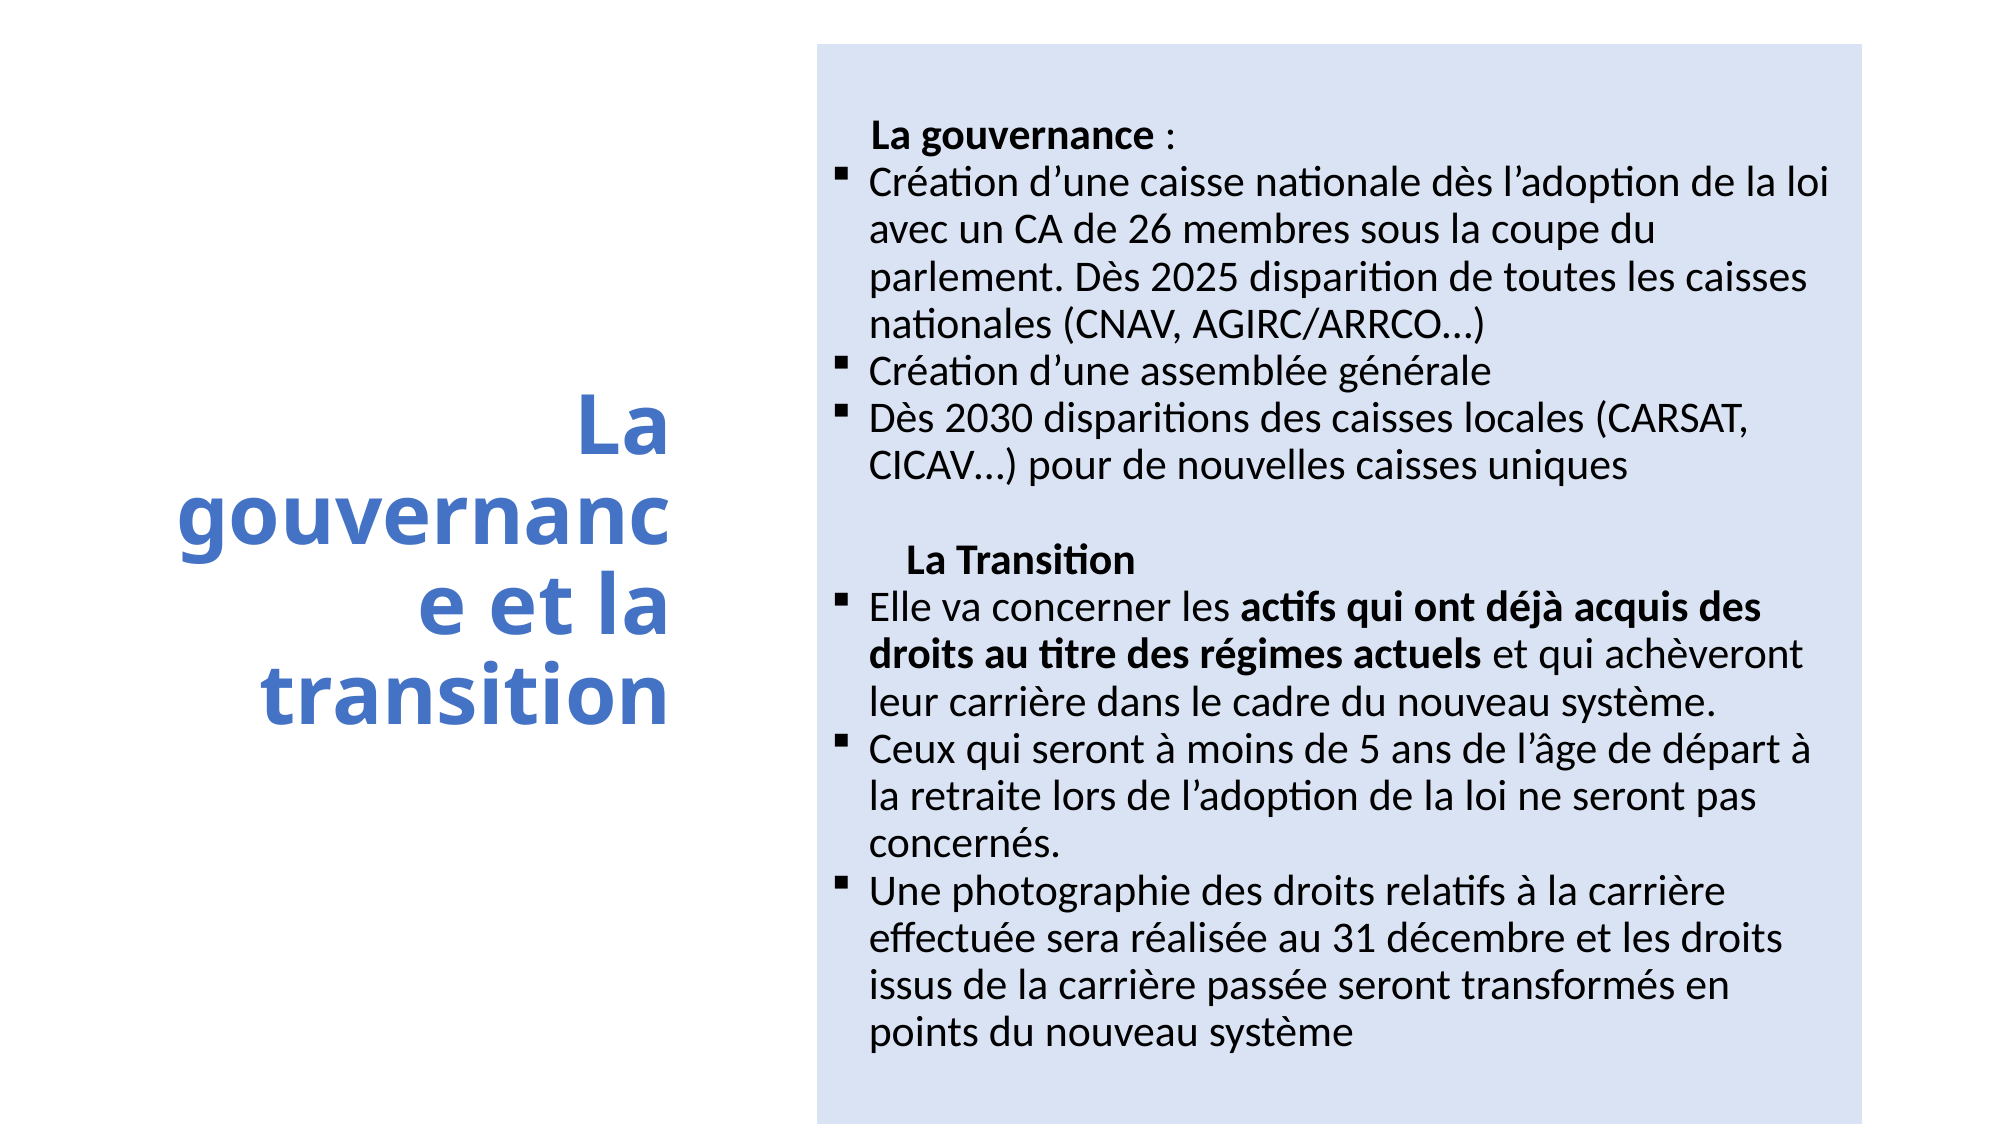

La gouvernance :
Création d’une caisse nationale dès l’adoption de la loi avec un CA de 26 membres sous la coupe du parlement. Dès 2025 disparition de toutes les caisses nationales (CNAV, AGIRC/ARRCO…)
Création d’une assemblée générale
Dès 2030 disparitions des caisses locales (CARSAT, CICAV…) pour de nouvelles caisses uniques
La Transition
Elle va concerner les actifs qui ont déjà acquis des droits au titre des régimes actuels et qui achèveront leur carrière dans le cadre du nouveau système.
Ceux qui seront à moins de 5 ans de l’âge de départ à la retraite lors de l’adoption de la loi ne seront pas concernés.
Une photographie des droits relatifs à la carrière effectuée sera réalisée au 31 décembre et les droits issus de la carrière passée seront transformés en points du nouveau système
# La gouvernance et la transition